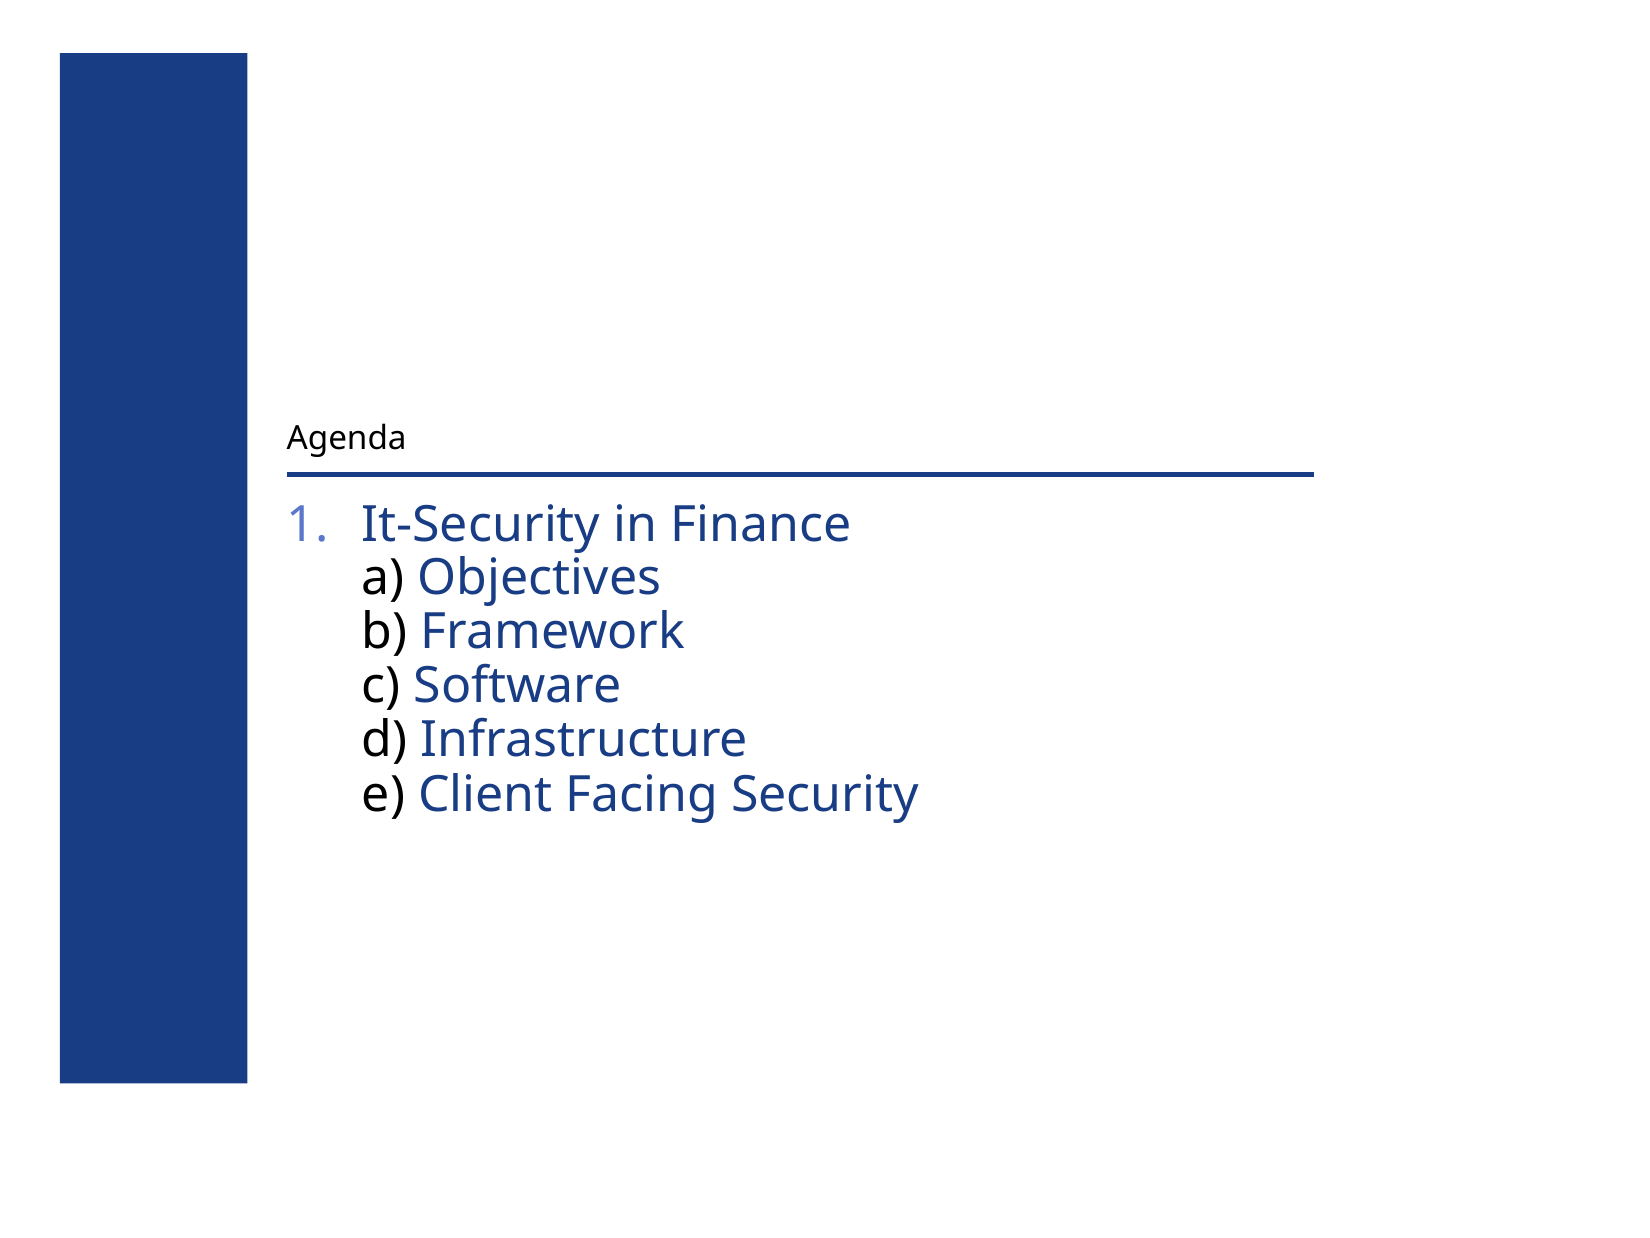

# Agenda
It-Security in Finance
 Objectives
 Framework
 Software
 Infrastructure
 Client Facing Security